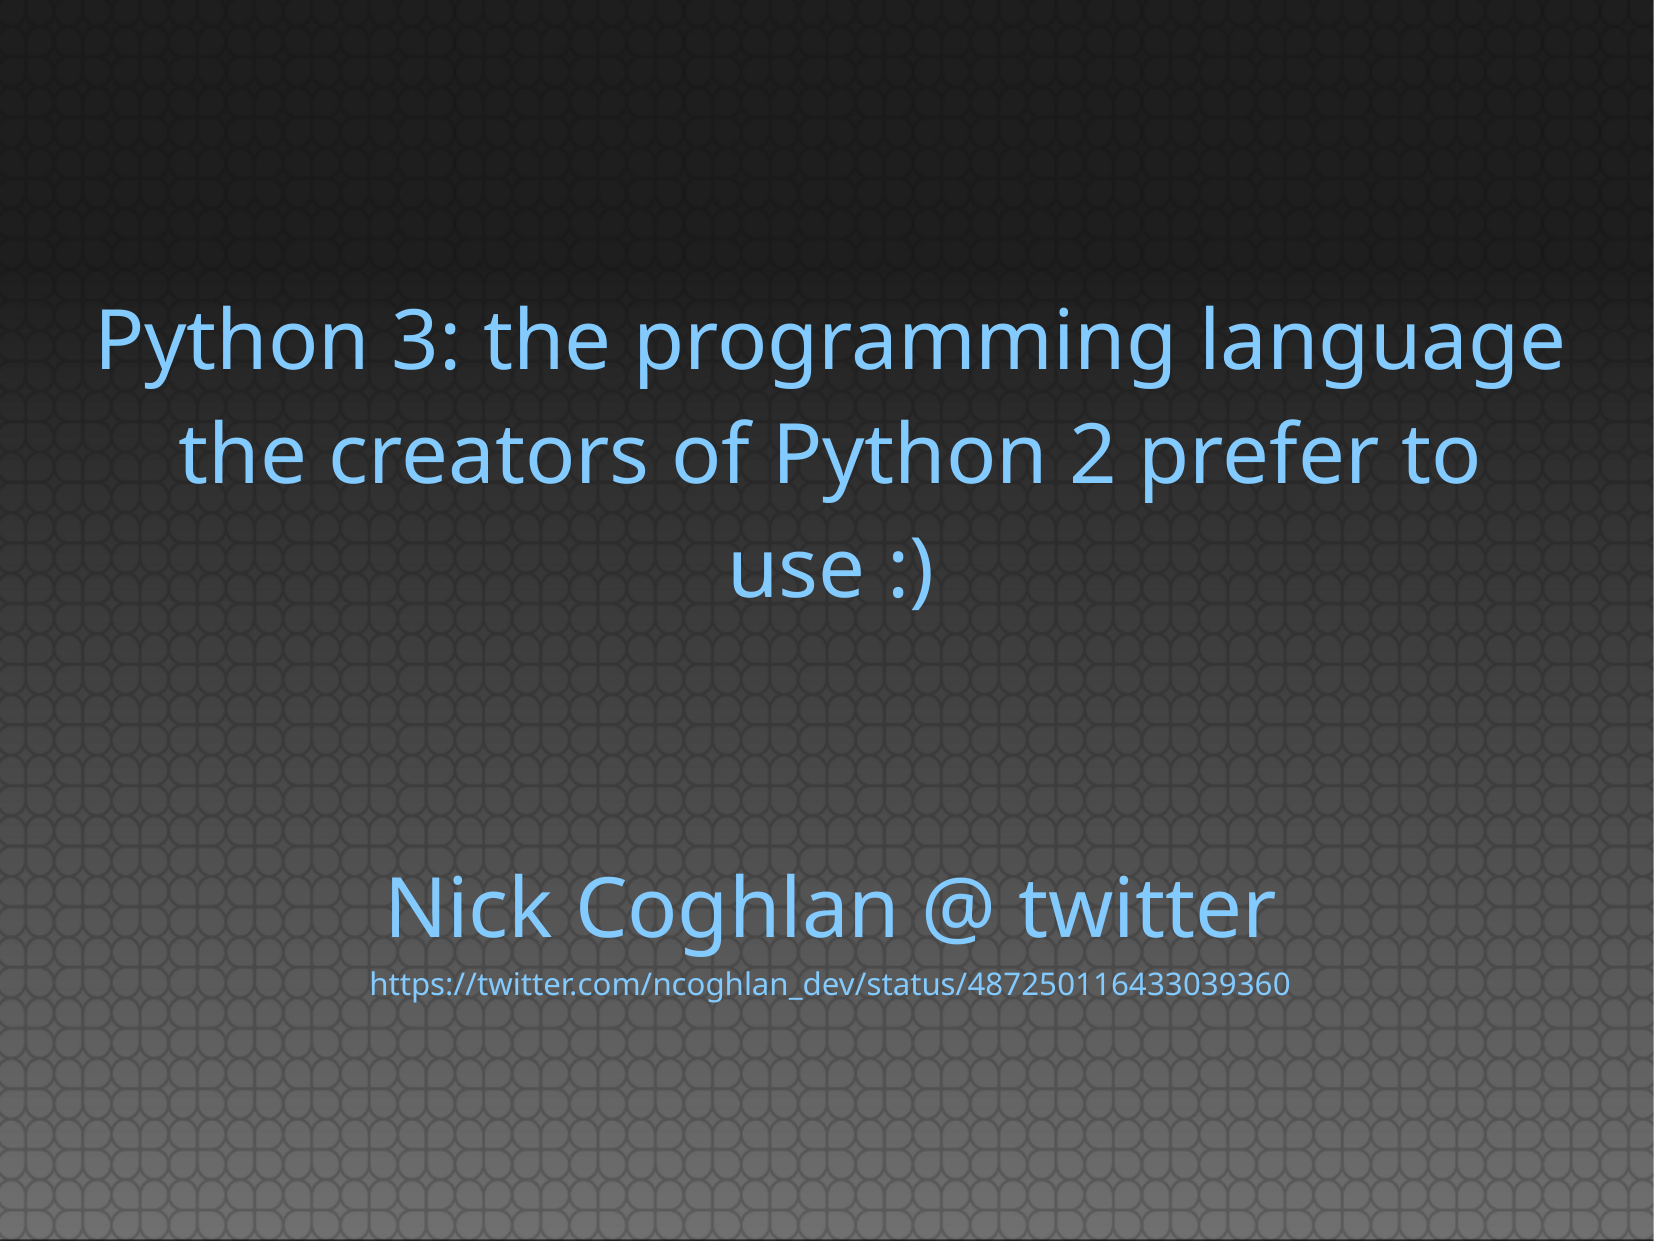

# Python 3: the programming language the creators of Python 2 prefer to use :)
Nick Coghlan @ twitter
https://twitter.com/ncoghlan_dev/status/487250116433039360